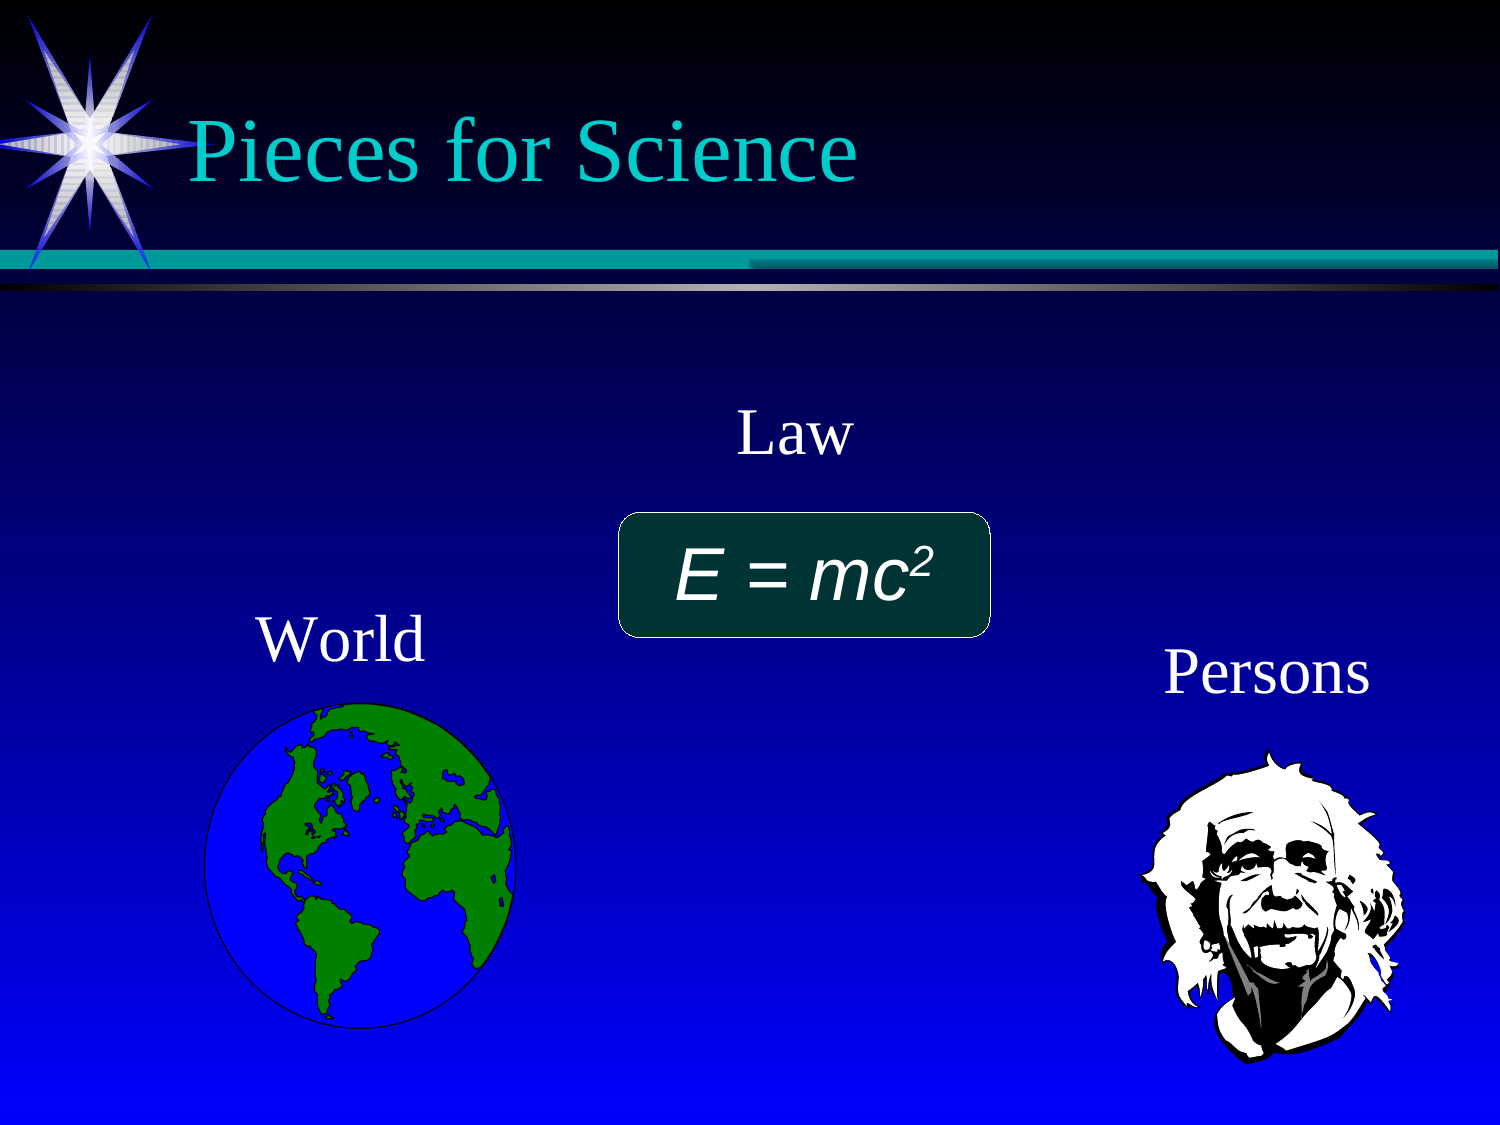

# Pieces for Science
Law
E = mc2
World
Persons